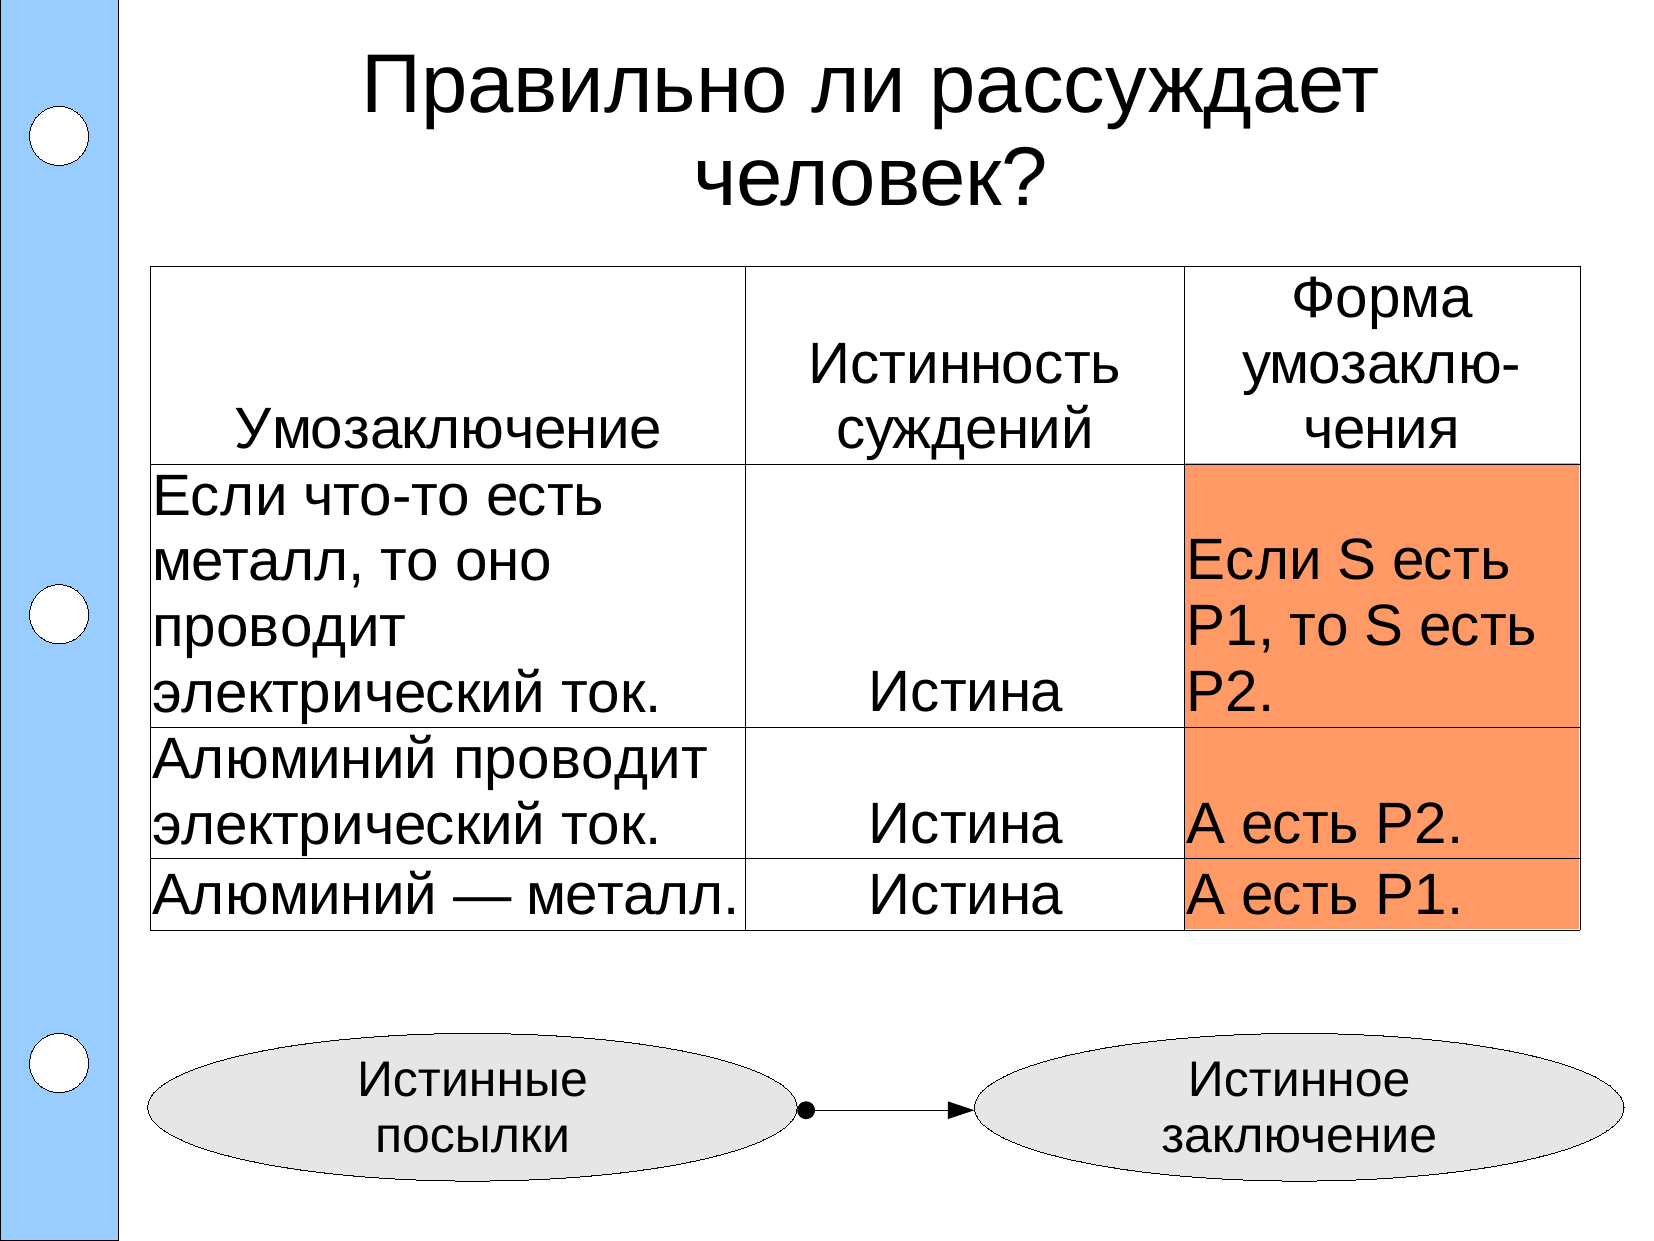

Правильно ли рассуждает человек?
Истинные
посылки
Истинное
заключение